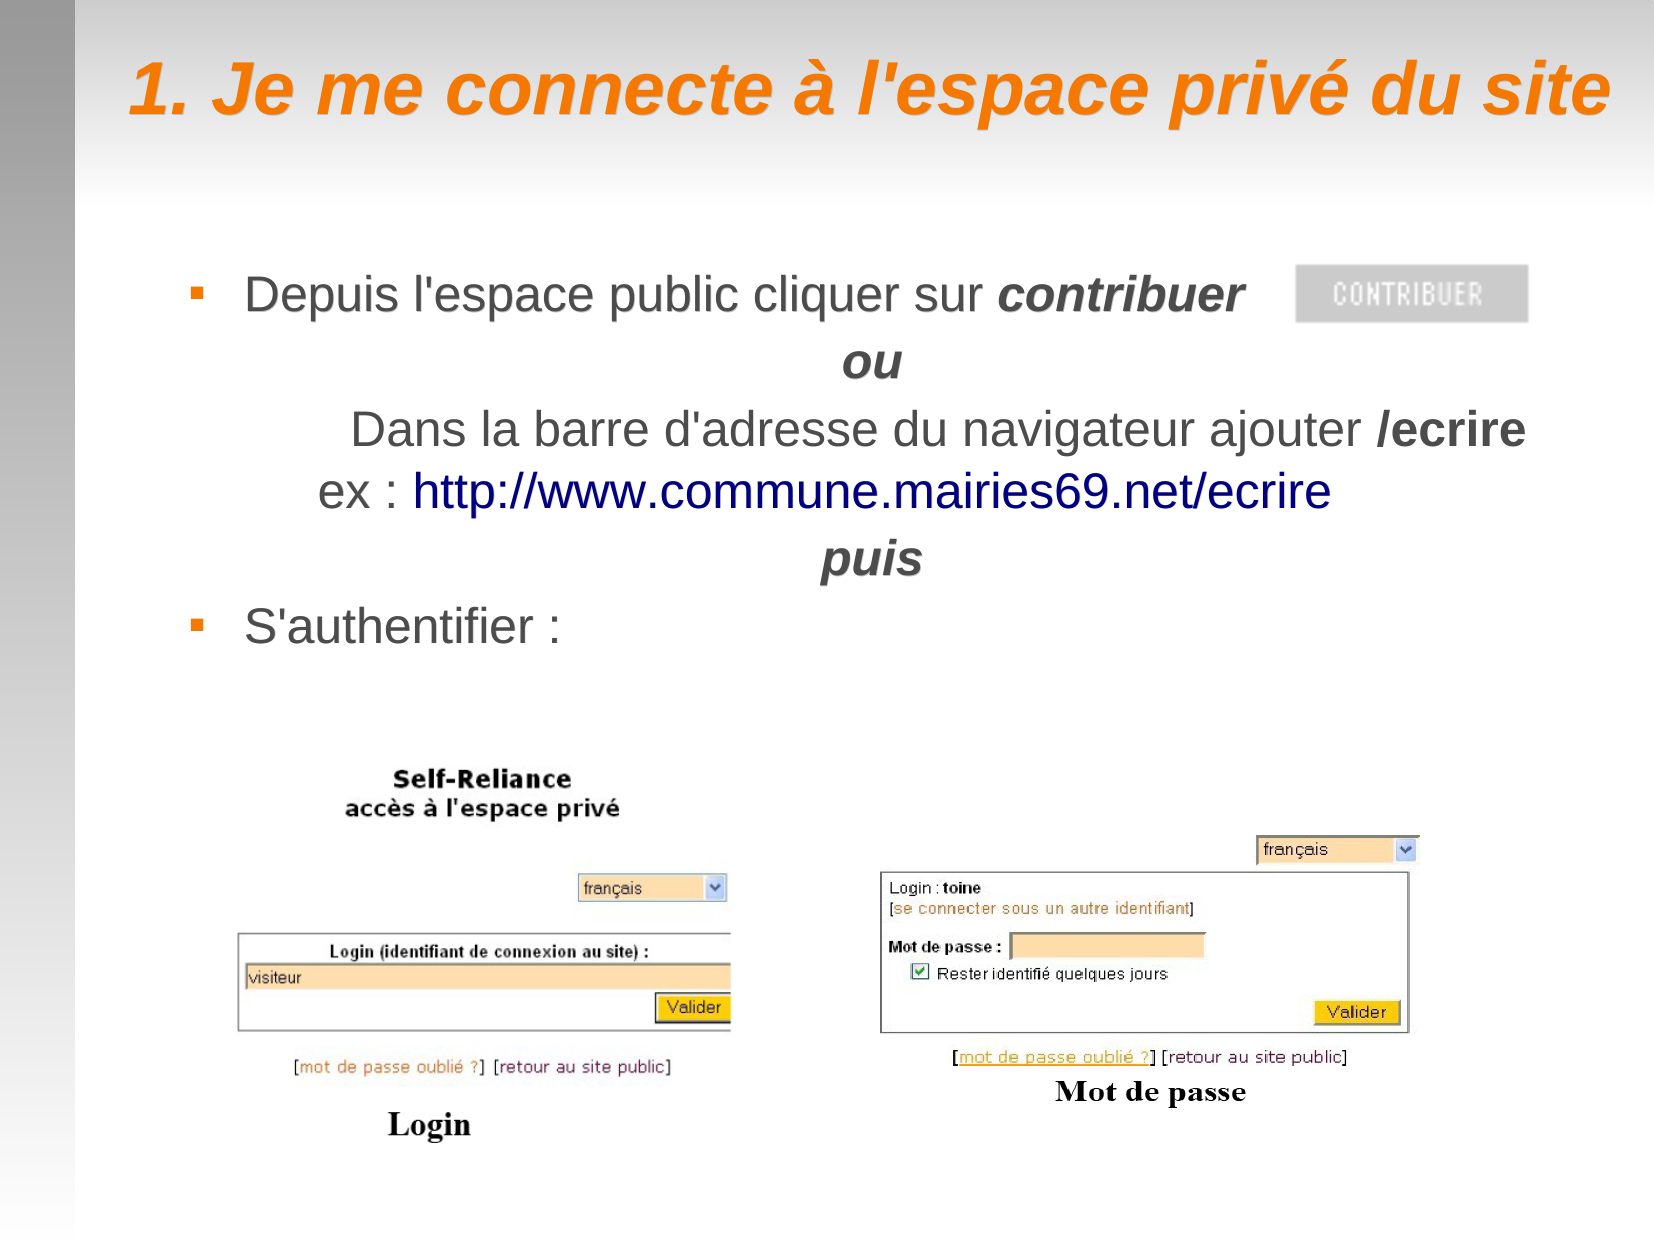

1. Je me connecte à l'espace privé du site
#
Depuis l'espace public cliquer sur contribuer
ou
Dans la barre d'adresse du navigateur ajouter /ecrire
 	ex : http://www.commune.mairies69.net/ecrire
puis
S'authentifier :